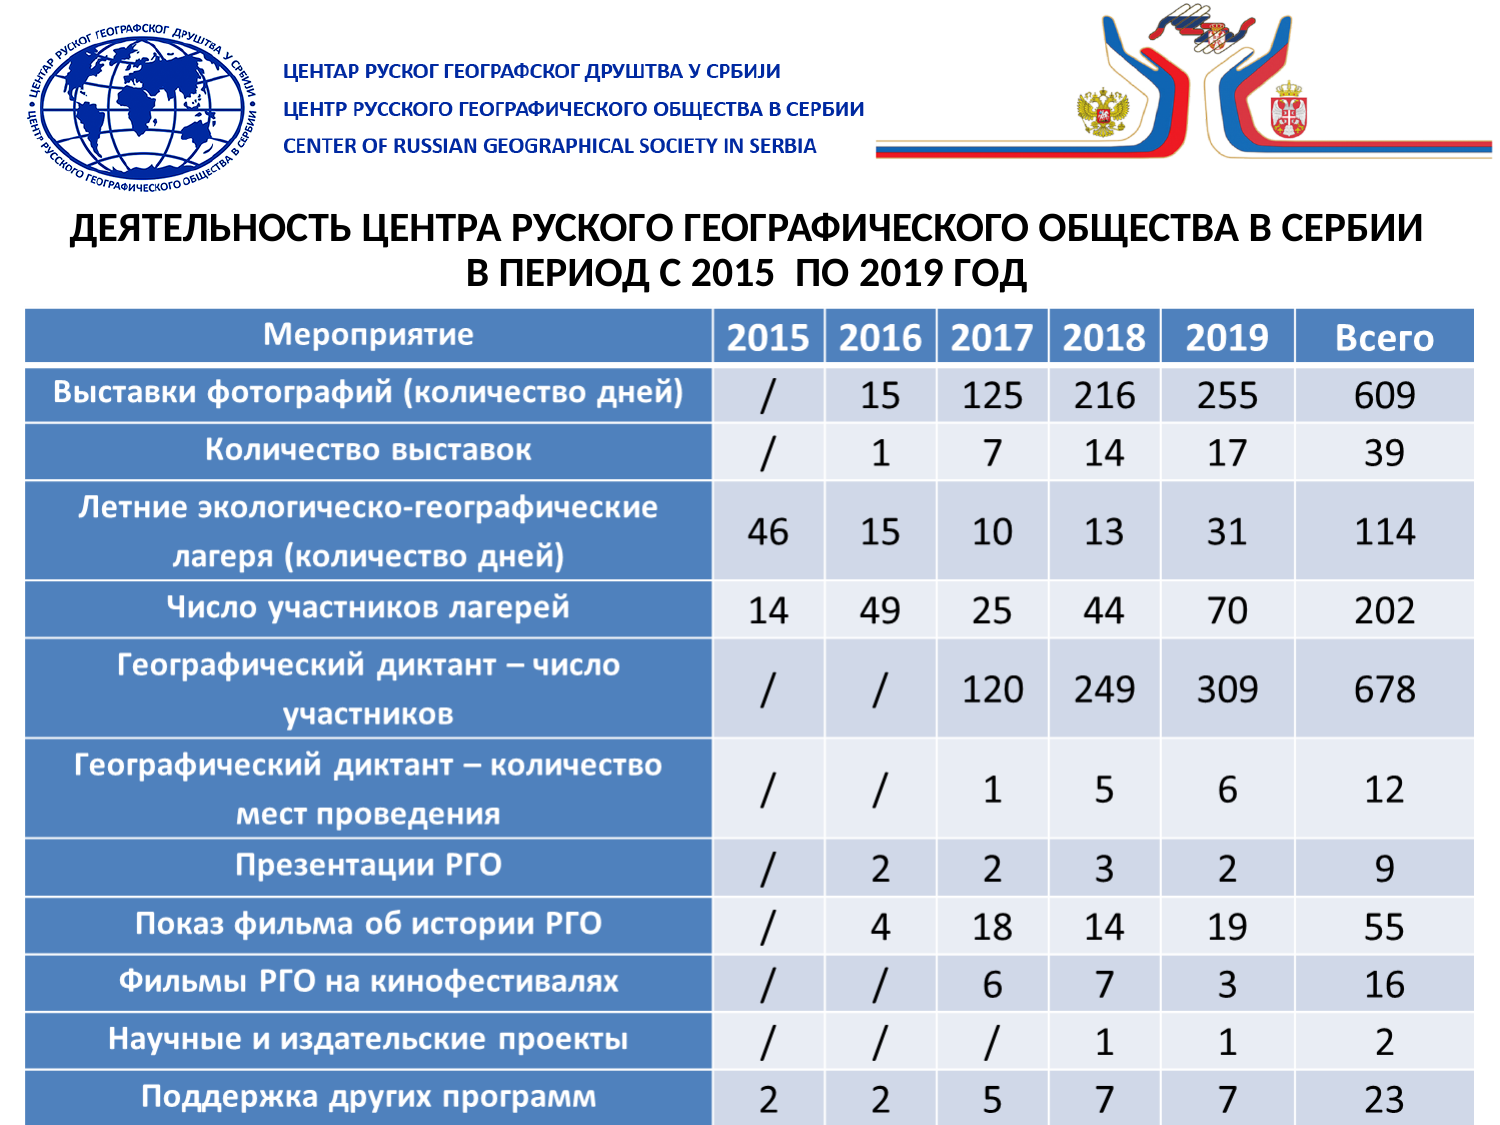

ДЕЯТЕЛЬНОСТЬ ЦЕНТРА РУСКОГО ГЕОГРАФИЧЕСКОГО ОБЩЕСТВА В СЕРБИИ
В ПЕРИОД С 2015 ПО 2019 ГОД